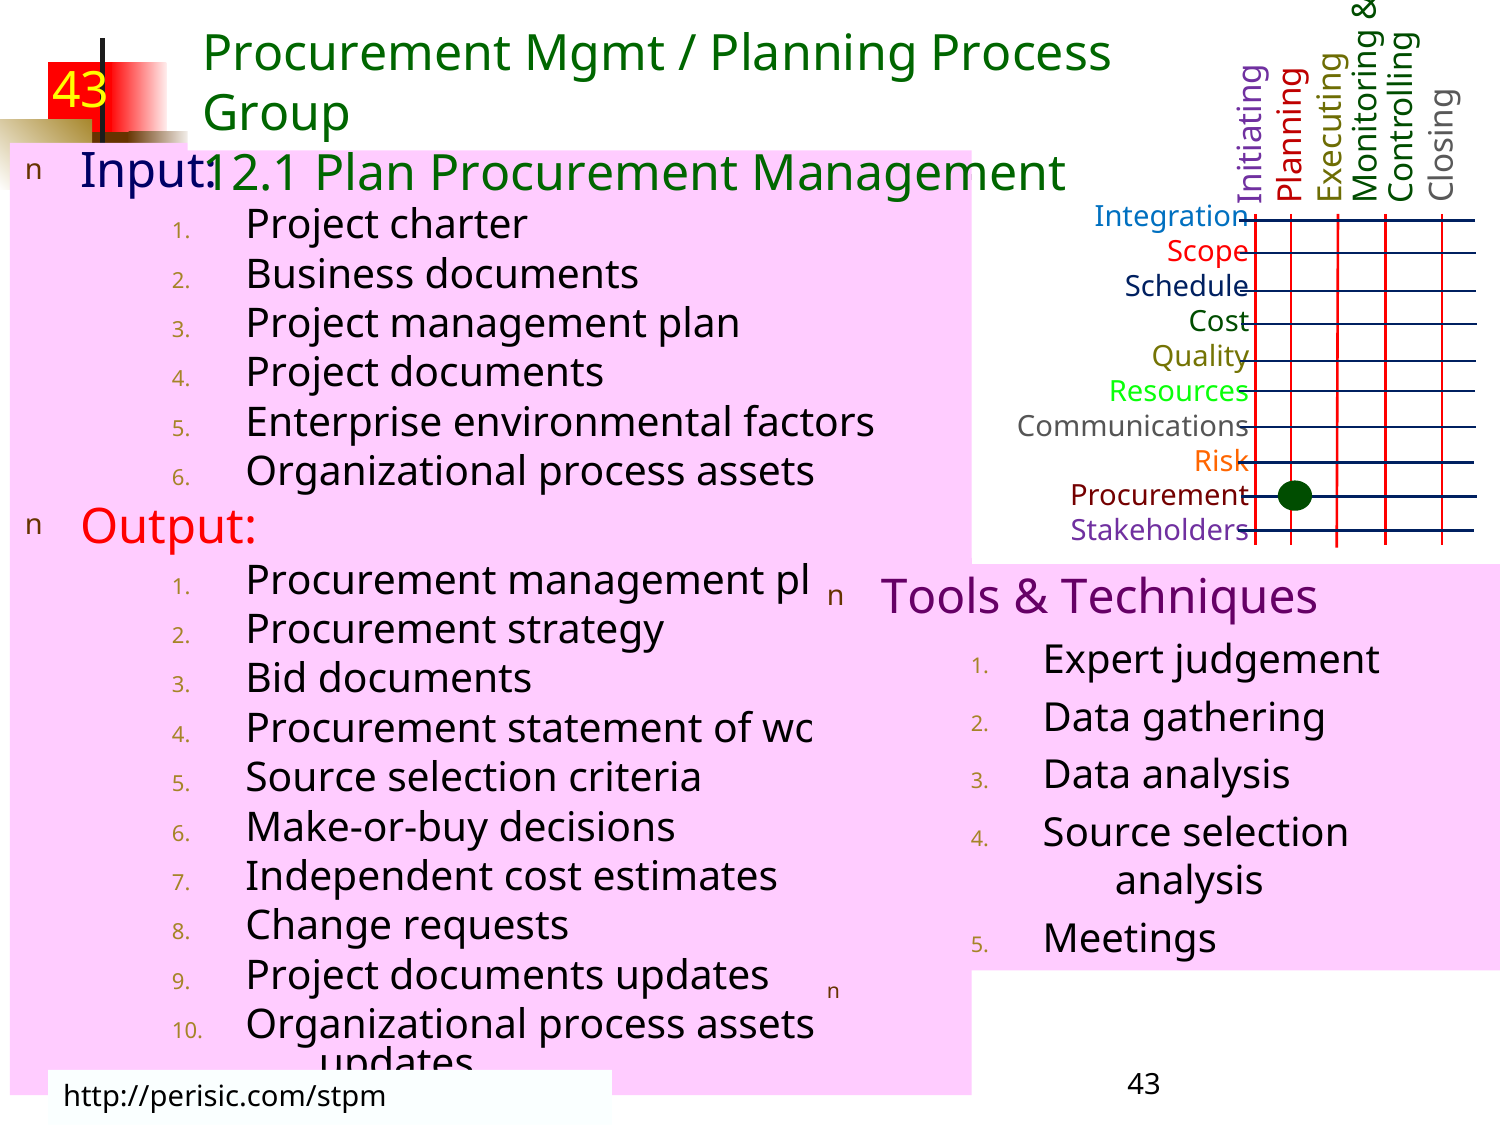

Initiating
Planning
Executing
Monitoring &
Controlling
Closing
Integration
Scope
Schedule
Cost
Quality
Resources
Communications
Risk
Procurement
Stakeholders
Procurement Mgmt / Planning Process Group
12.1 Plan Procurement Management
# Input:
Project charter
Business documents
Project management plan
Project documents
Enterprise environmental factors
Organizational process assets
Output:
Procurement management plan
Procurement strategy
Bid documents
Procurement statement of work
Source selection criteria
Make-or-buy decisions
Independent cost estimates
Change requests
Project documents updates
Organizational process assets updates
Tools & Techniques
Expert judgement
Data gathering
Data analysis
Source selection analysis
Meetings
42
http://perisic.com/stpm